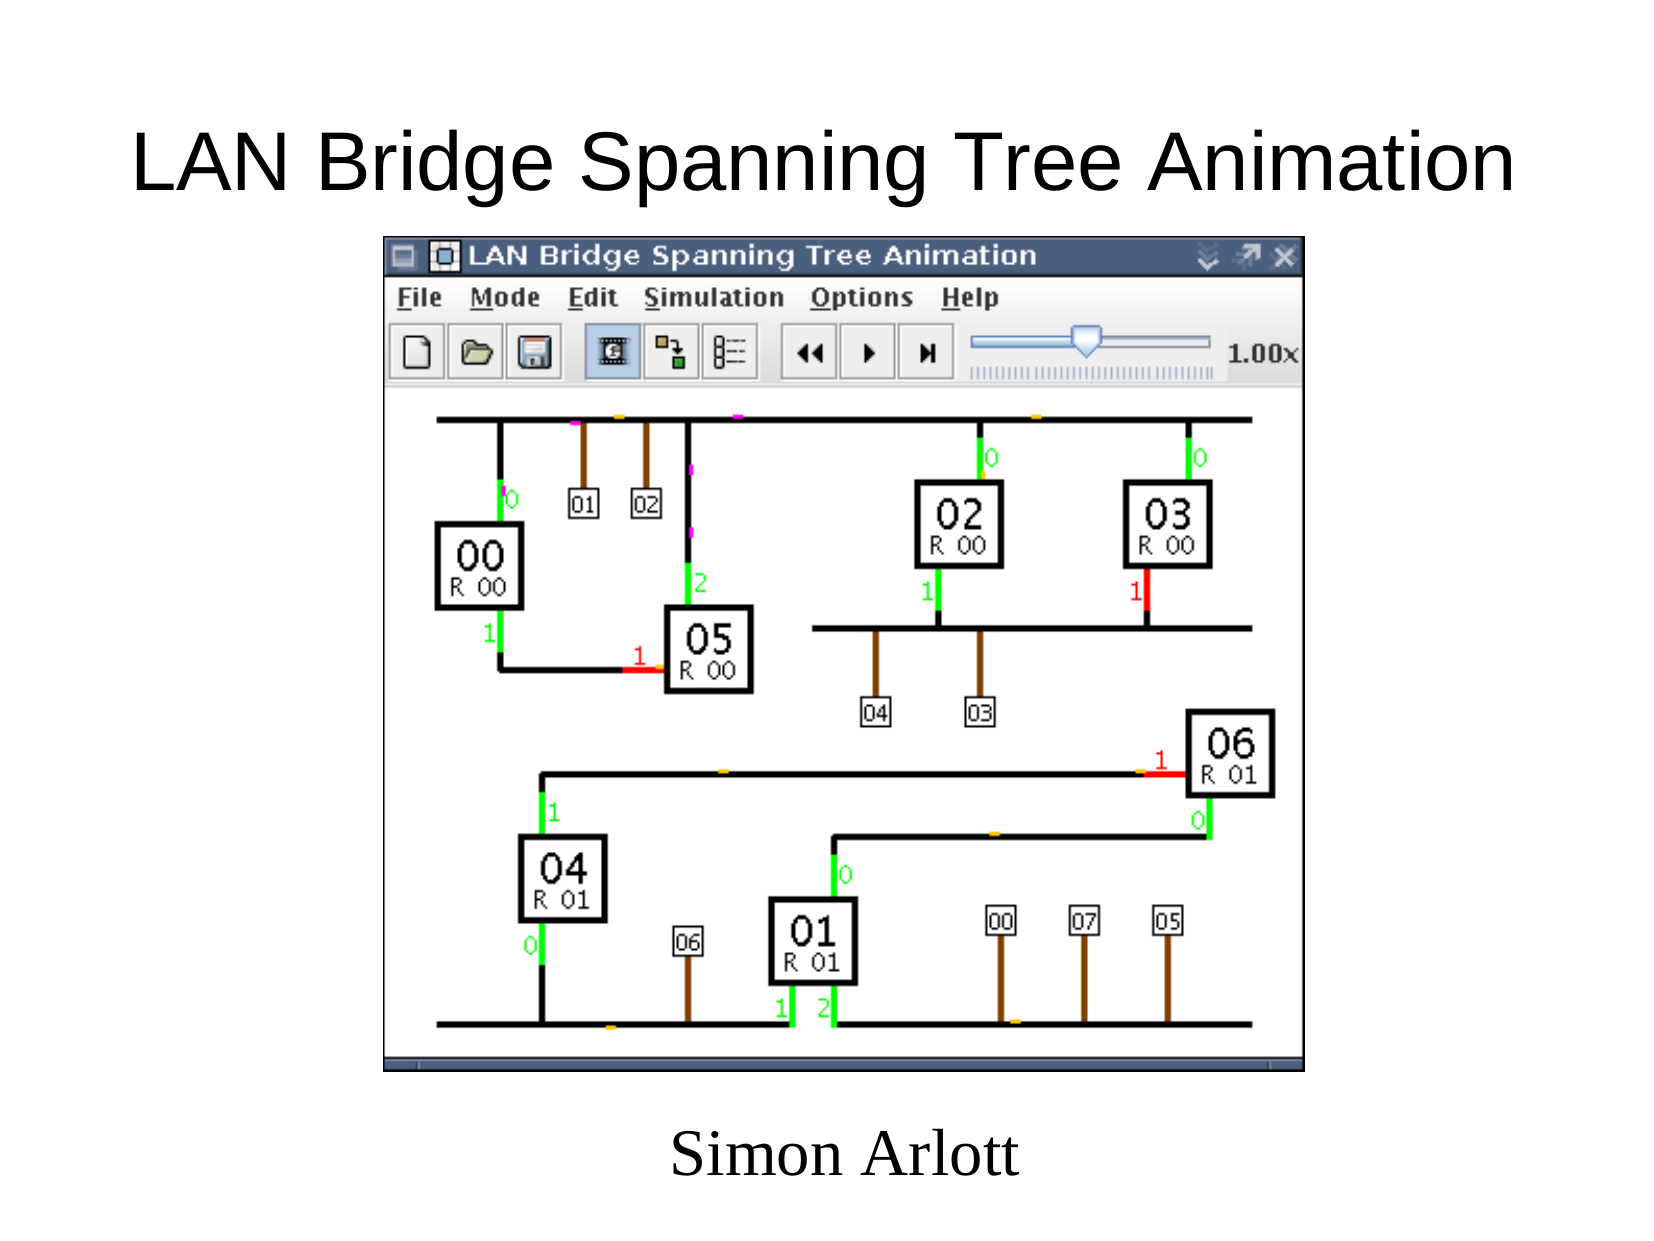

# LAN Bridge Spanning Tree Animation
Simon Arlott